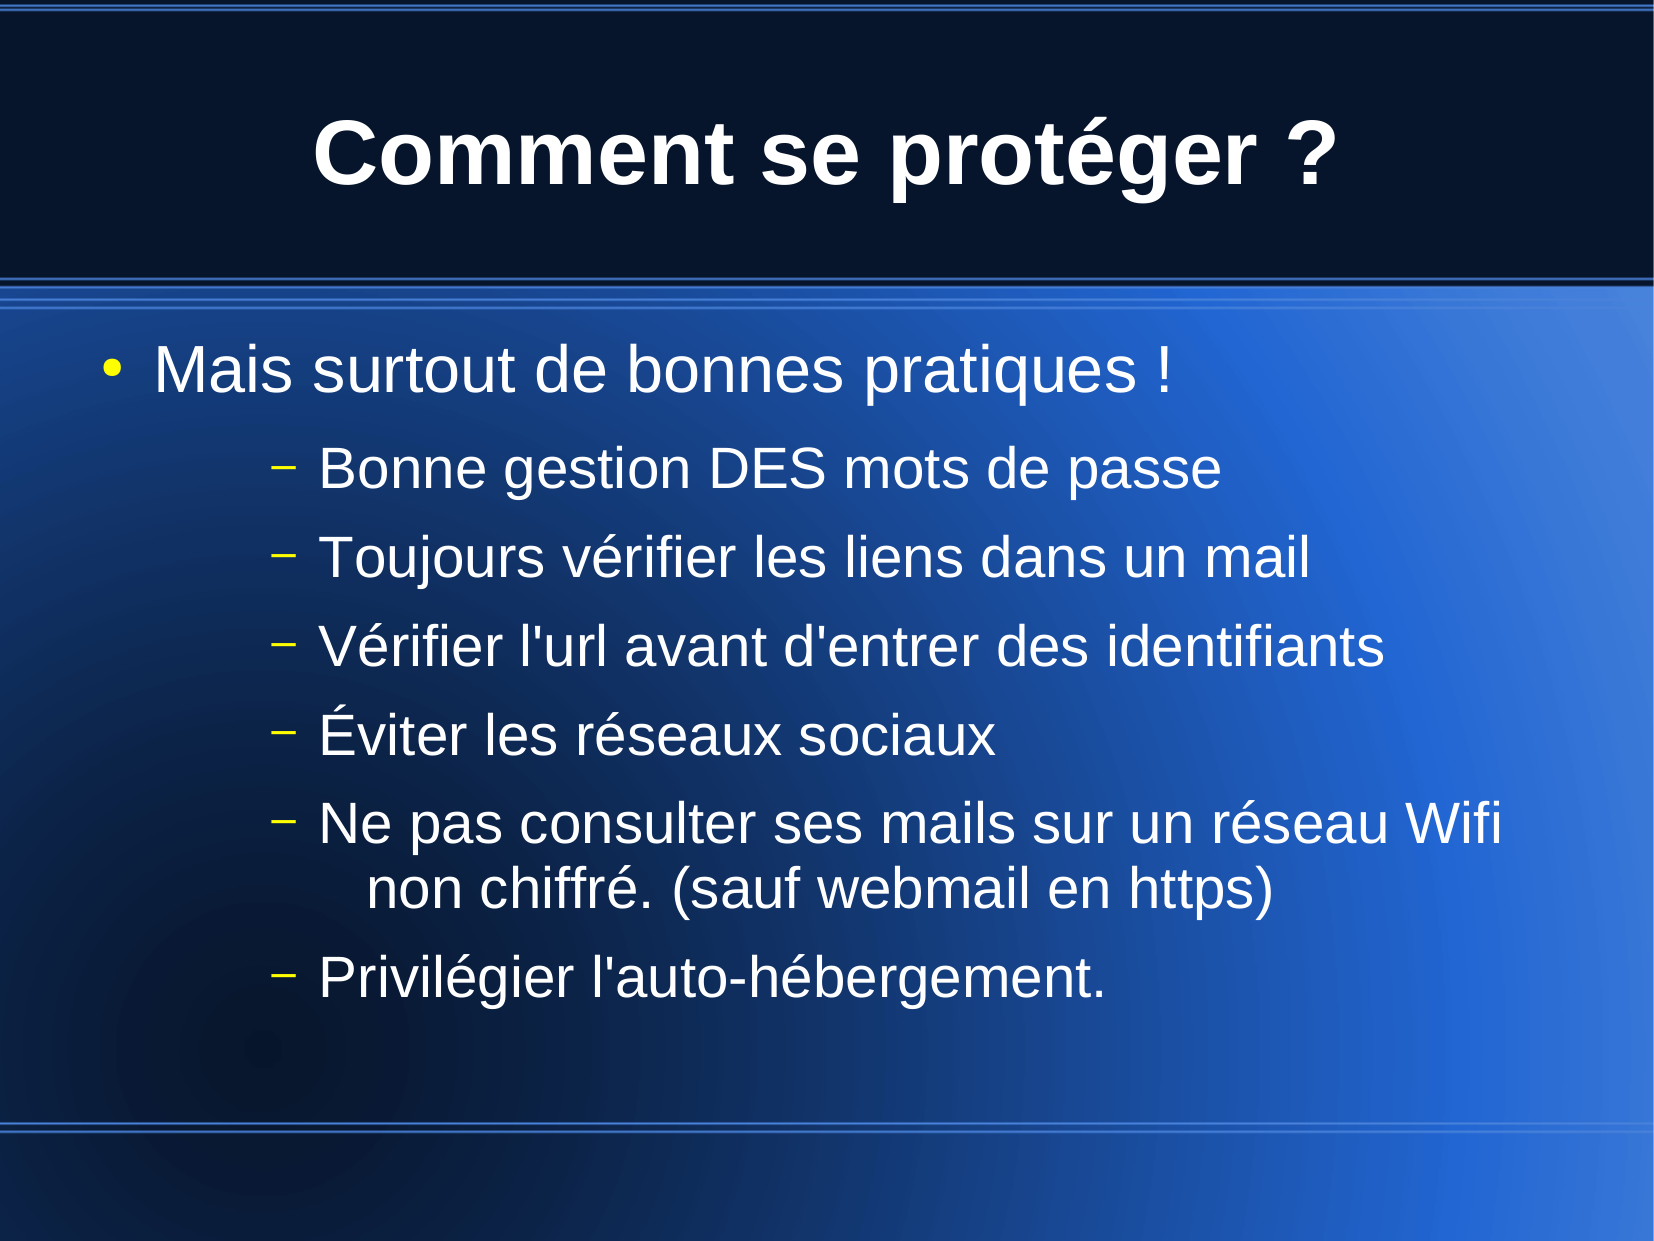

# Comment se protéger ?
Mais surtout de bonnes pratiques !
Bonne gestion DES mots de passe
Toujours vérifier les liens dans un mail
Vérifier l'url avant d'entrer des identifiants
Éviter les réseaux sociaux
Ne pas consulter ses mails sur un réseau Wifi non chiffré. (sauf webmail en https)
Privilégier l'auto-hébergement.